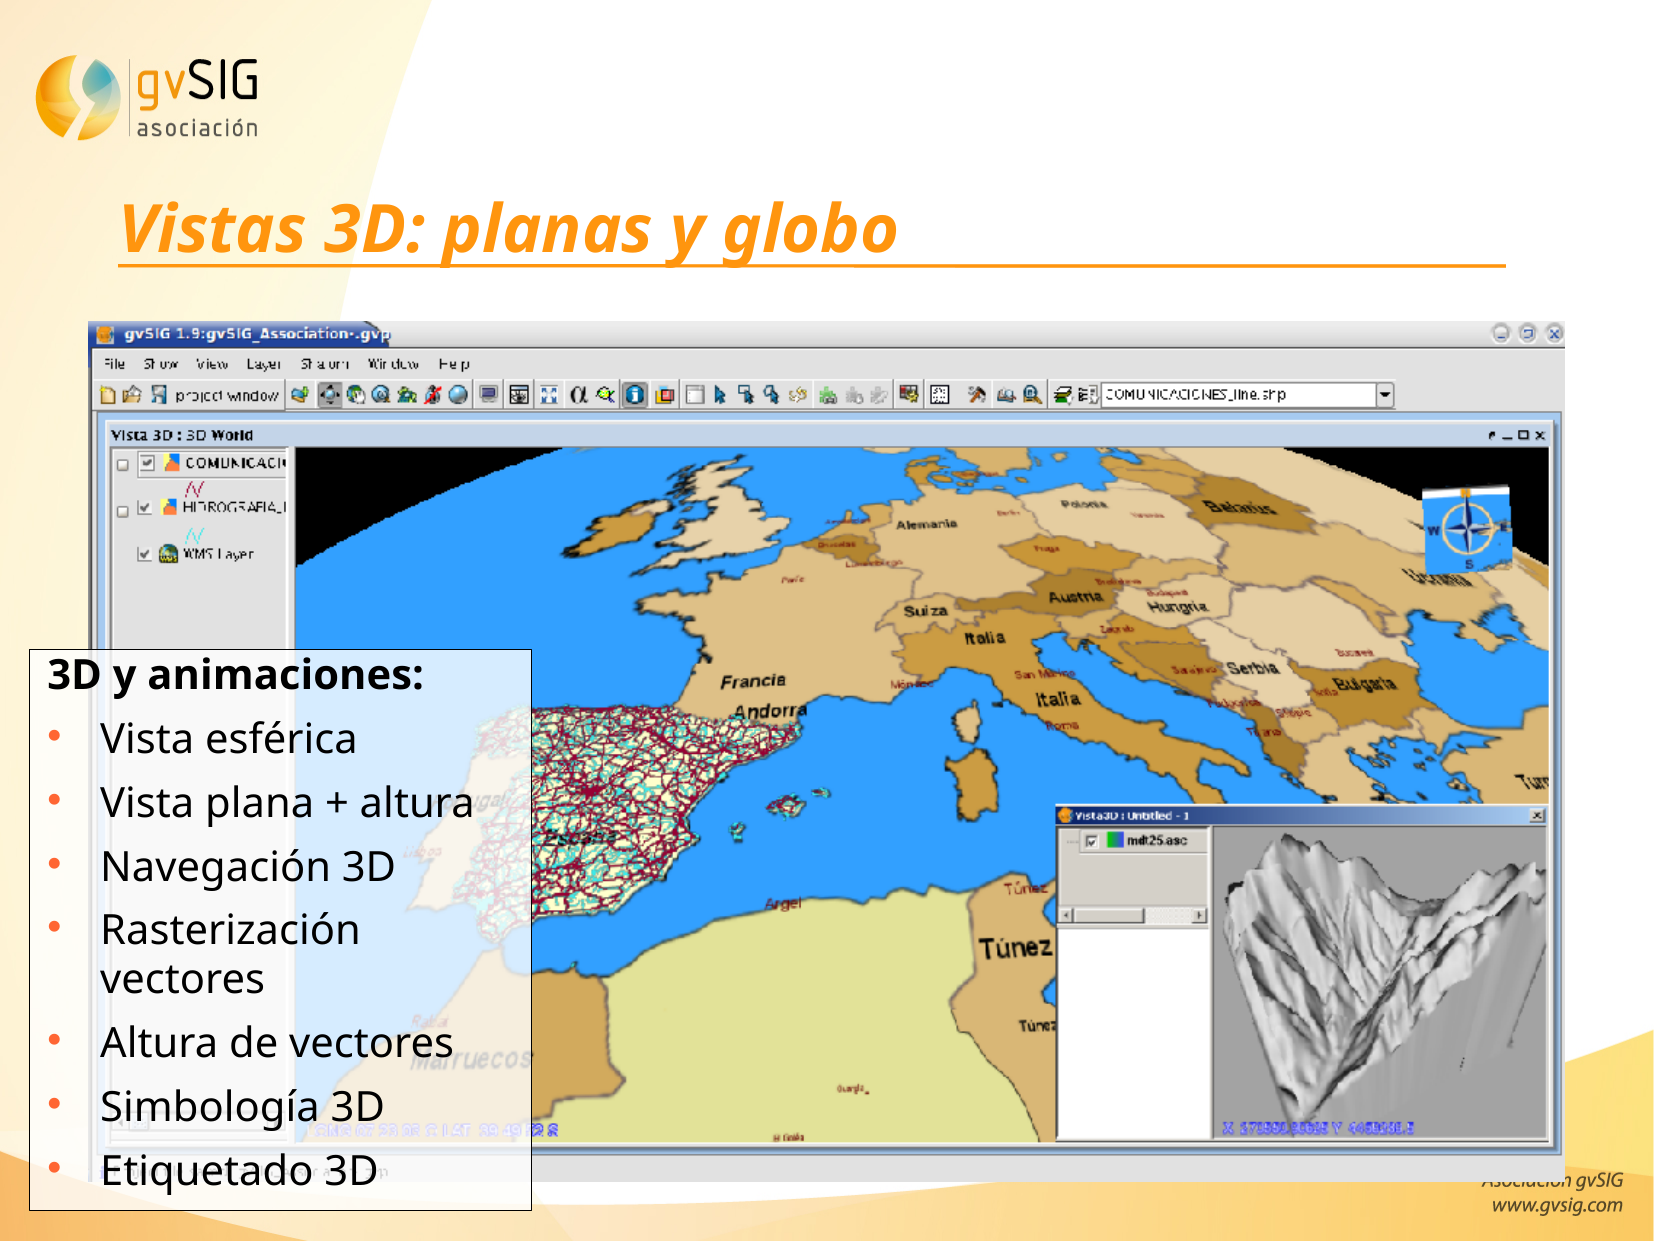

# Vistas 3D: planas y globo
3D y animaciones:
Vista esférica
Vista plana + altura
Navegación 3D
Rasterización vectores
Altura de vectores
Simbología 3D
Etiquetado 3D